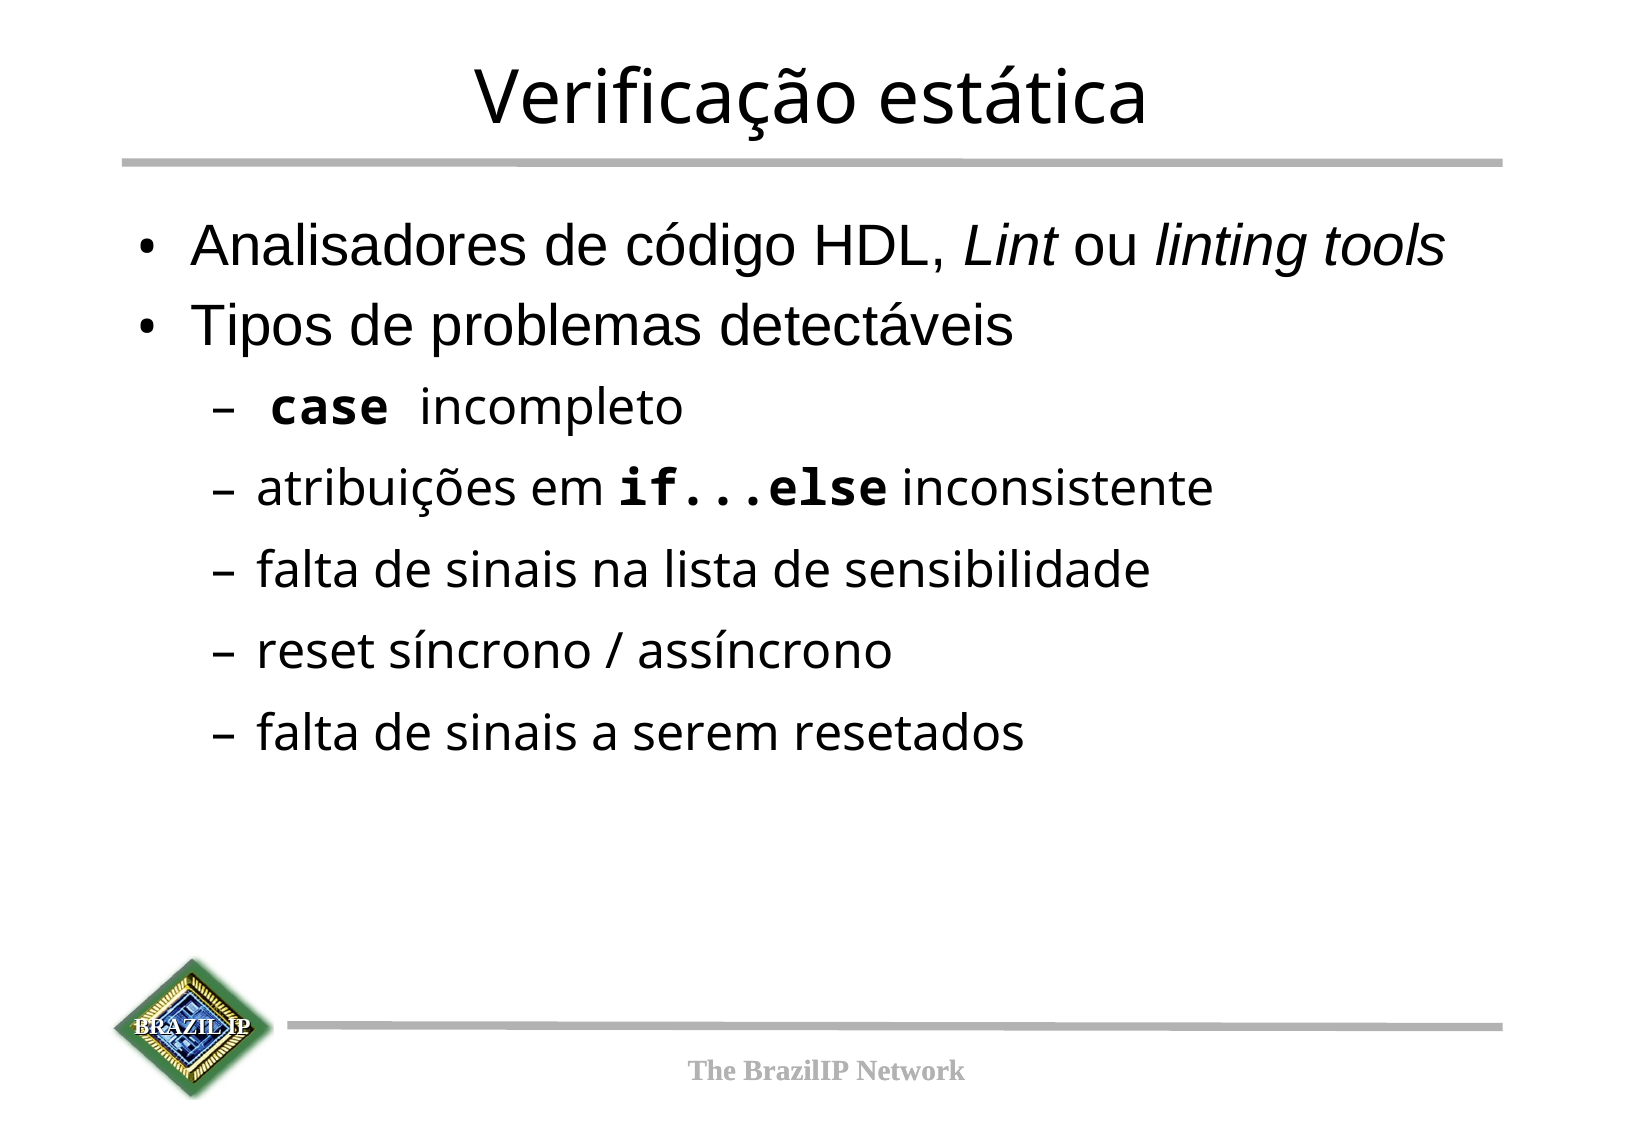

# Verificação estática
Analisadores de código HDL, Lint ou linting tools
Tipos de problemas detectáveis
 case incompleto
atribuições em if...else inconsistente
falta de sinais na lista de sensibilidade
reset síncrono / assíncrono
falta de sinais a serem resetados